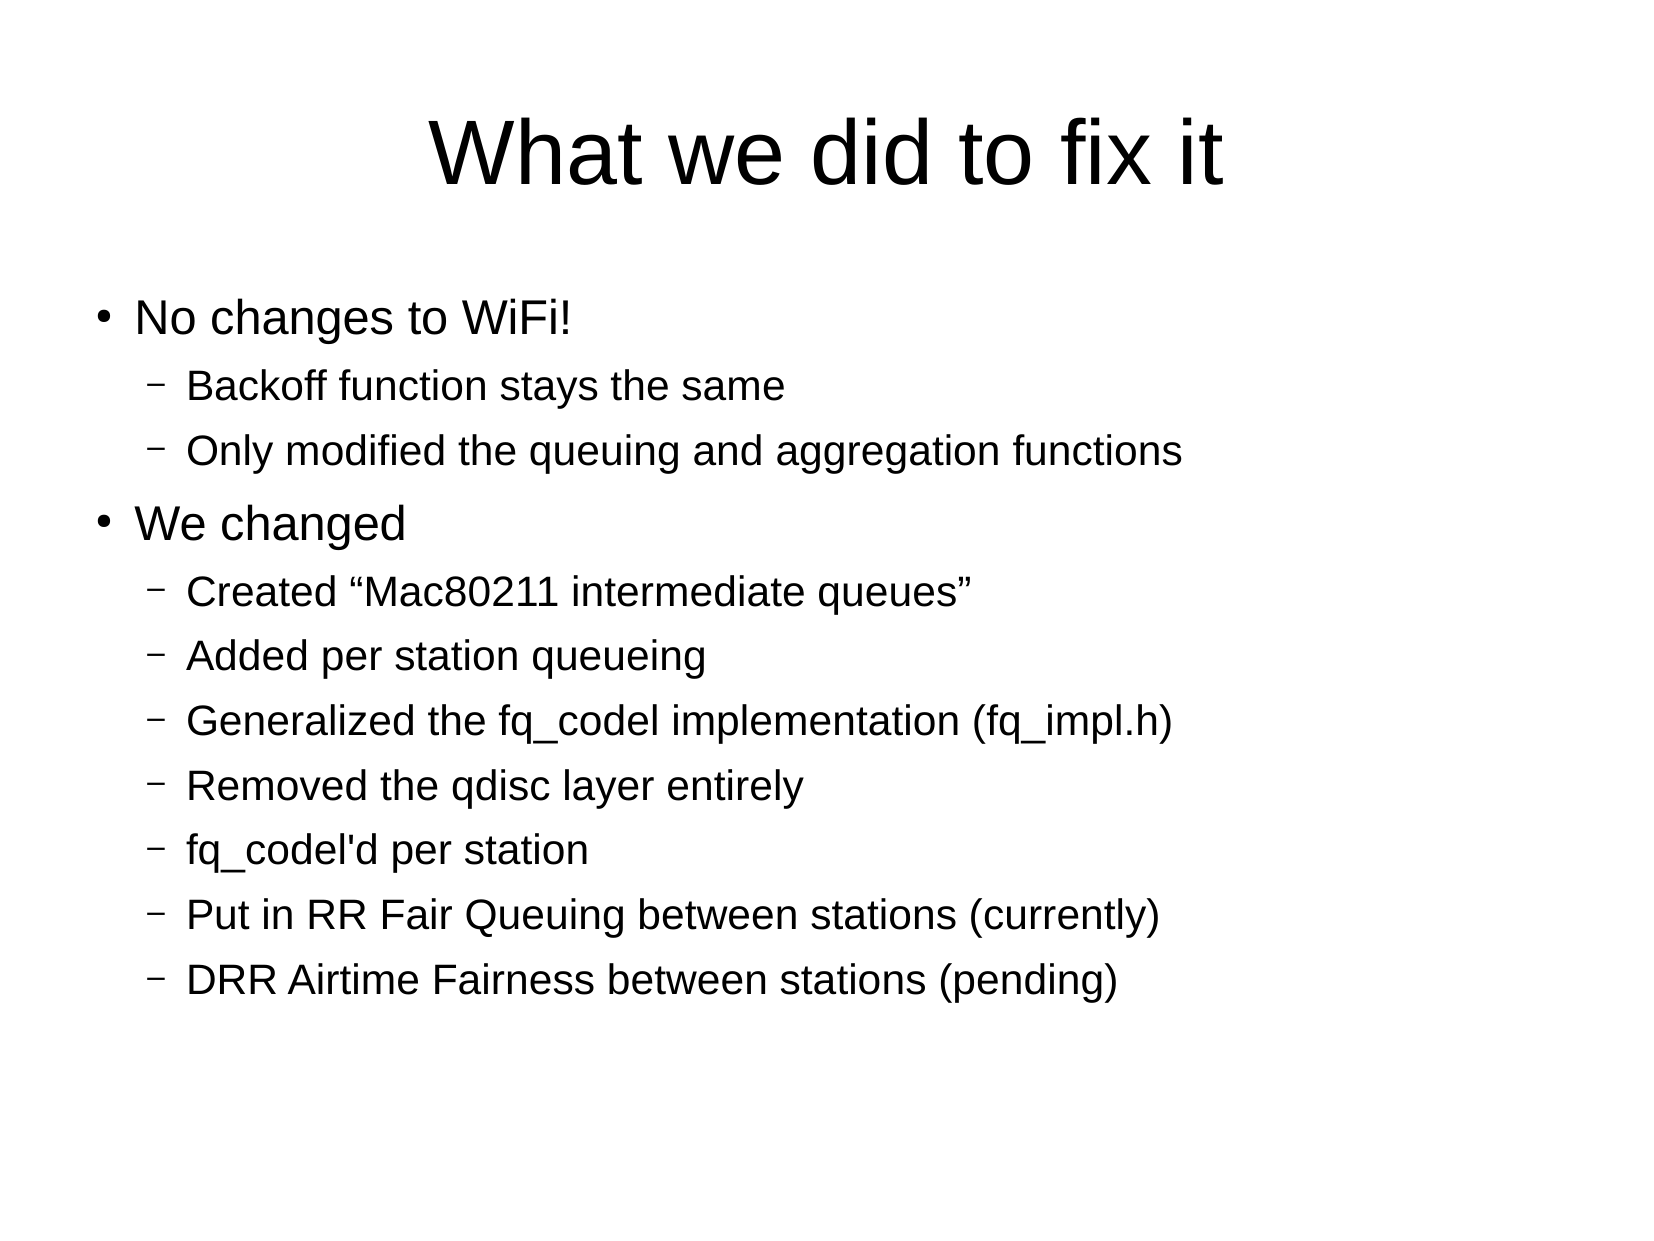

# What we did to fix it
No changes to WiFi!
Backoff function stays the same
Only modified the queuing and aggregation functions
We changed
Created “Mac80211 intermediate queues”
Added per station queueing
Generalized the fq_codel implementation (fq_impl.h)
Removed the qdisc layer entirely
fq_codel'd per station
Put in RR Fair Queuing between stations (currently)
DRR Airtime Fairness between stations (pending)